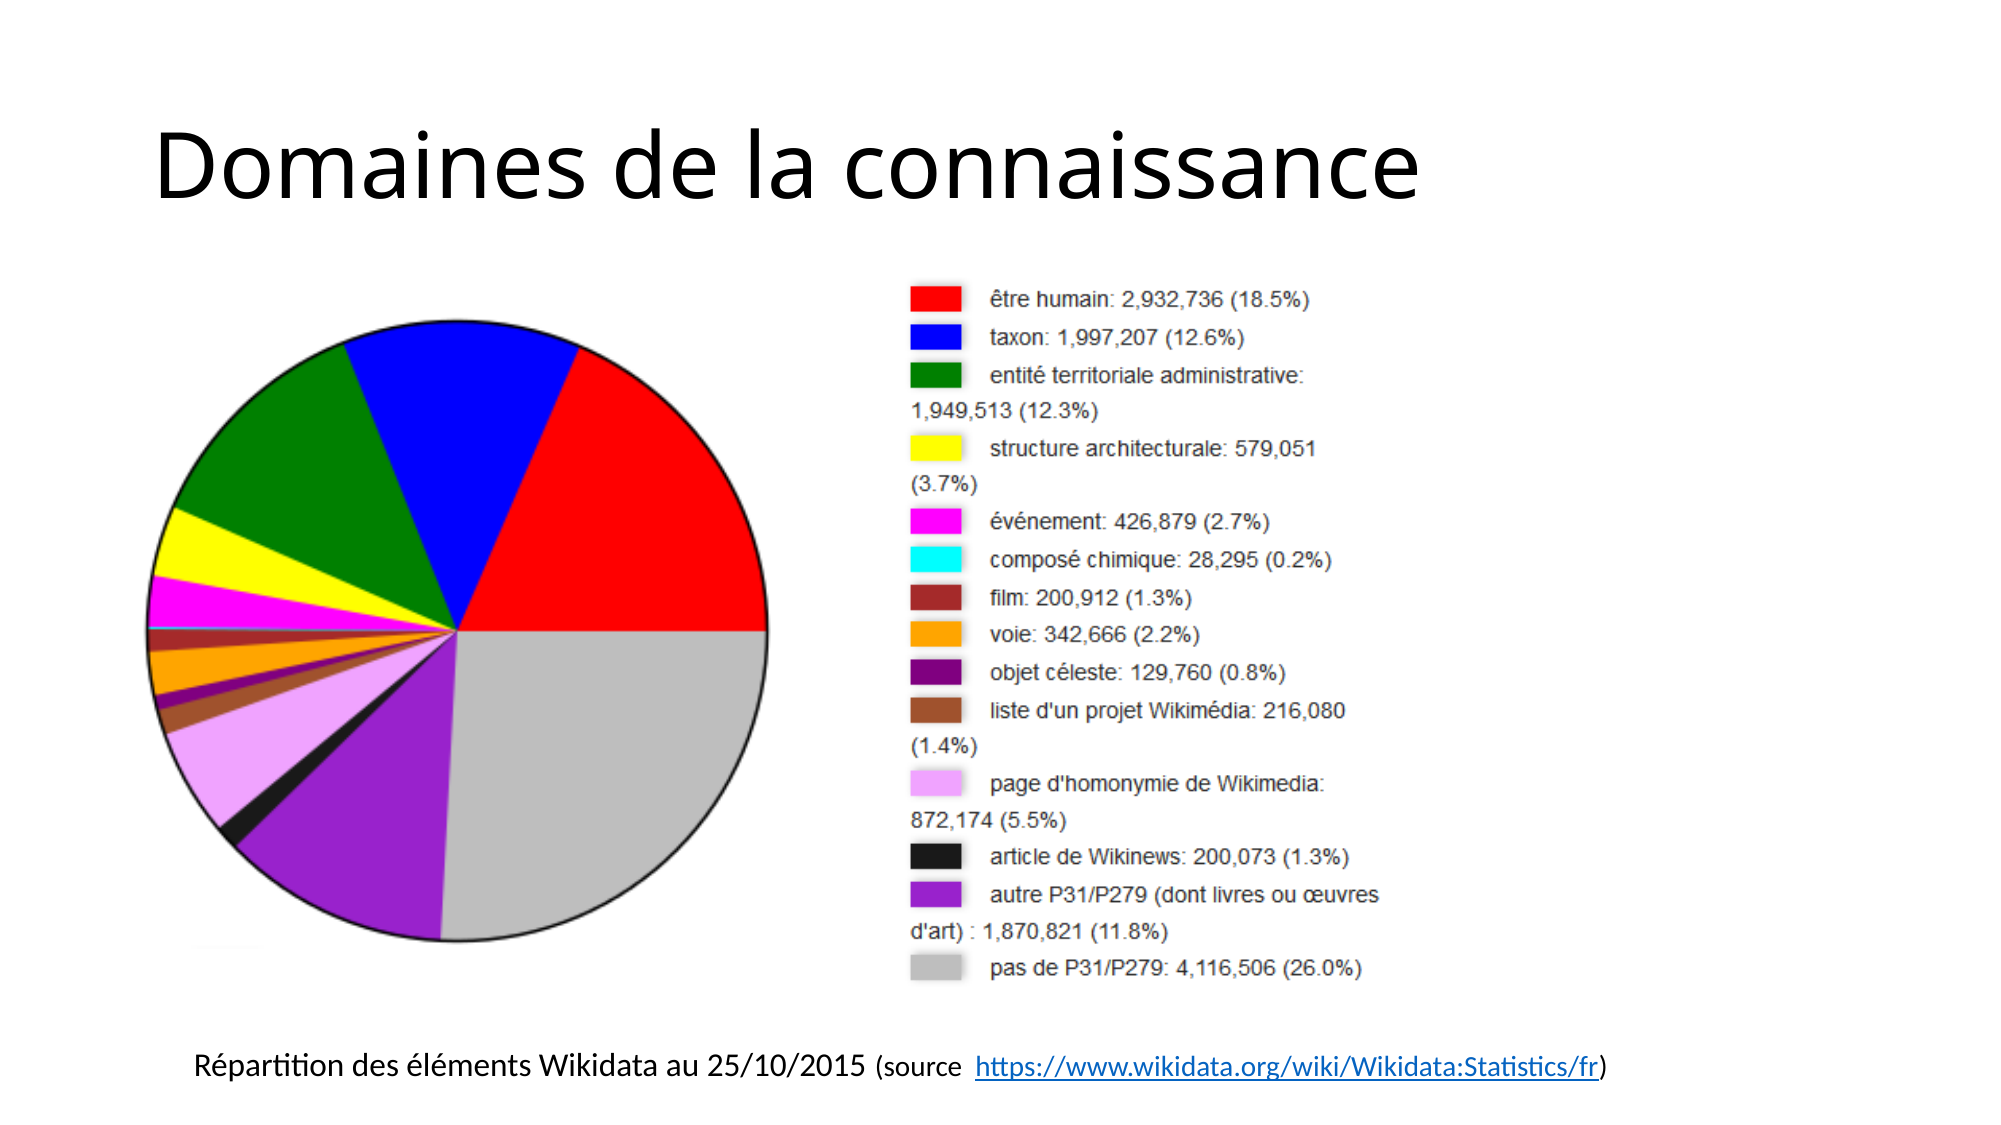

# Domaines de la connaissance
Répartition des éléments Wikidata au 25/10/2015 (source https://www.wikidata.org/wiki/Wikidata:Statistics/fr)